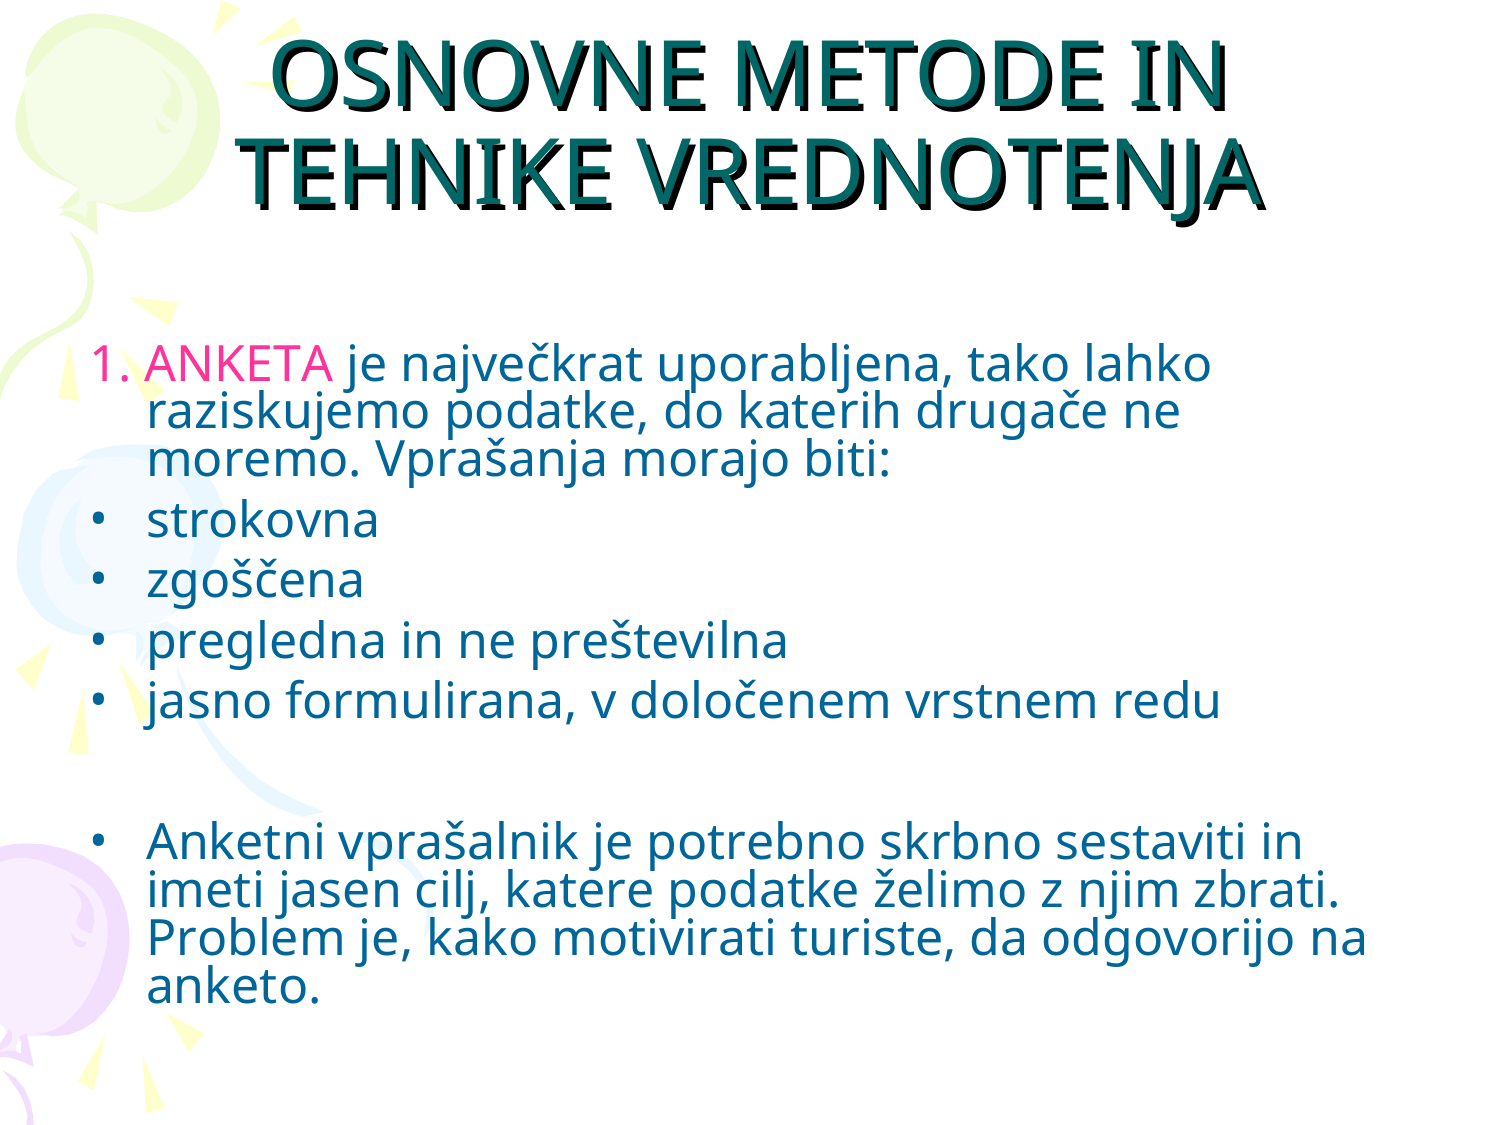

# OSNOVNE METODE IN TEHNIKE VREDNOTENJA
1. ANKETA je največkrat uporabljena, tako lahko raziskujemo podatke, do katerih drugače ne moremo. Vprašanja morajo biti:
strokovna
zgoščena
pregledna in ne preštevilna
jasno formulirana, v določenem vrstnem redu
Anketni vprašalnik je potrebno skrbno sestaviti in imeti jasen cilj, katere podatke želimo z njim zbrati. Problem je, kako motivirati turiste, da odgovorijo na anketo.